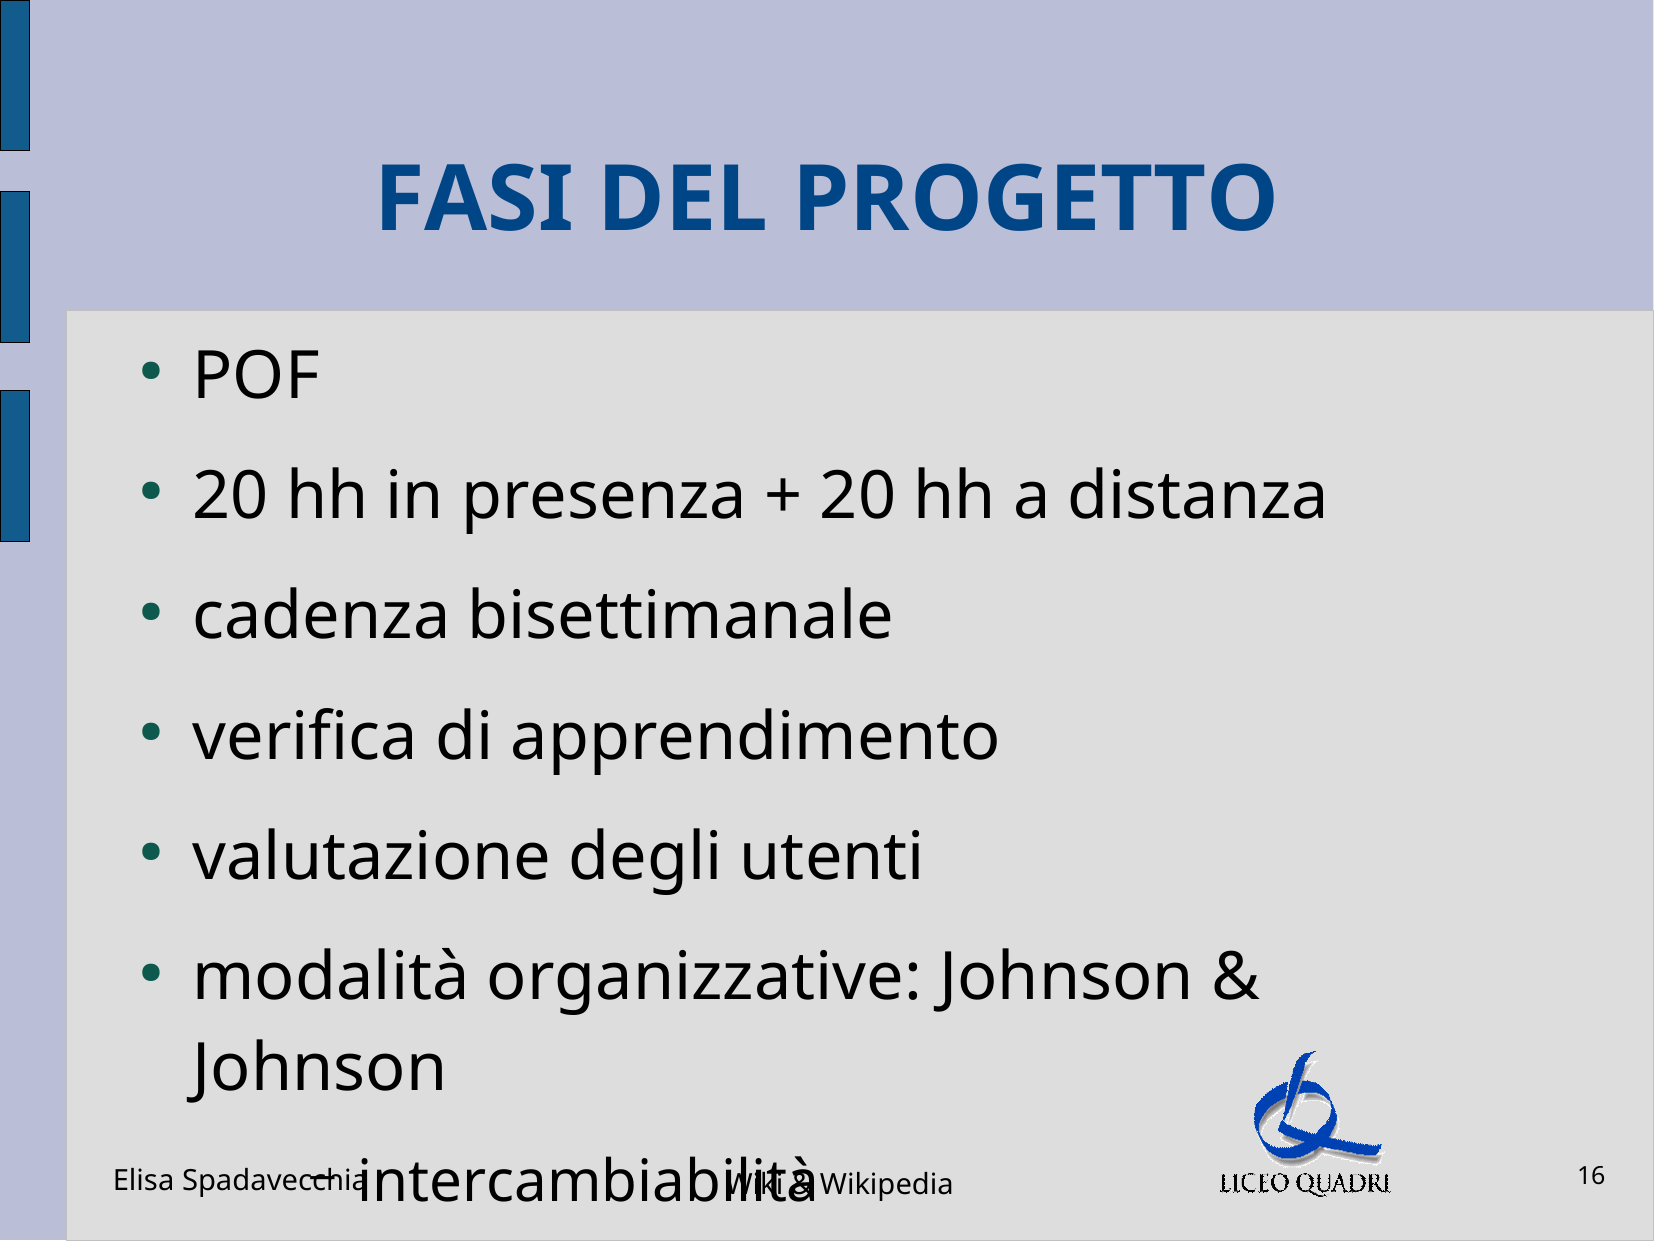

# FASI DEL PROGETTO
POF
20 hh in presenza + 20 hh a distanza
cadenza bisettimanale
verifica di apprendimento
valutazione degli utenti
modalità organizzative: Johnson & Johnson
intercambiabilità
Elisa Spadavecchia
Wiki & Wikipedia